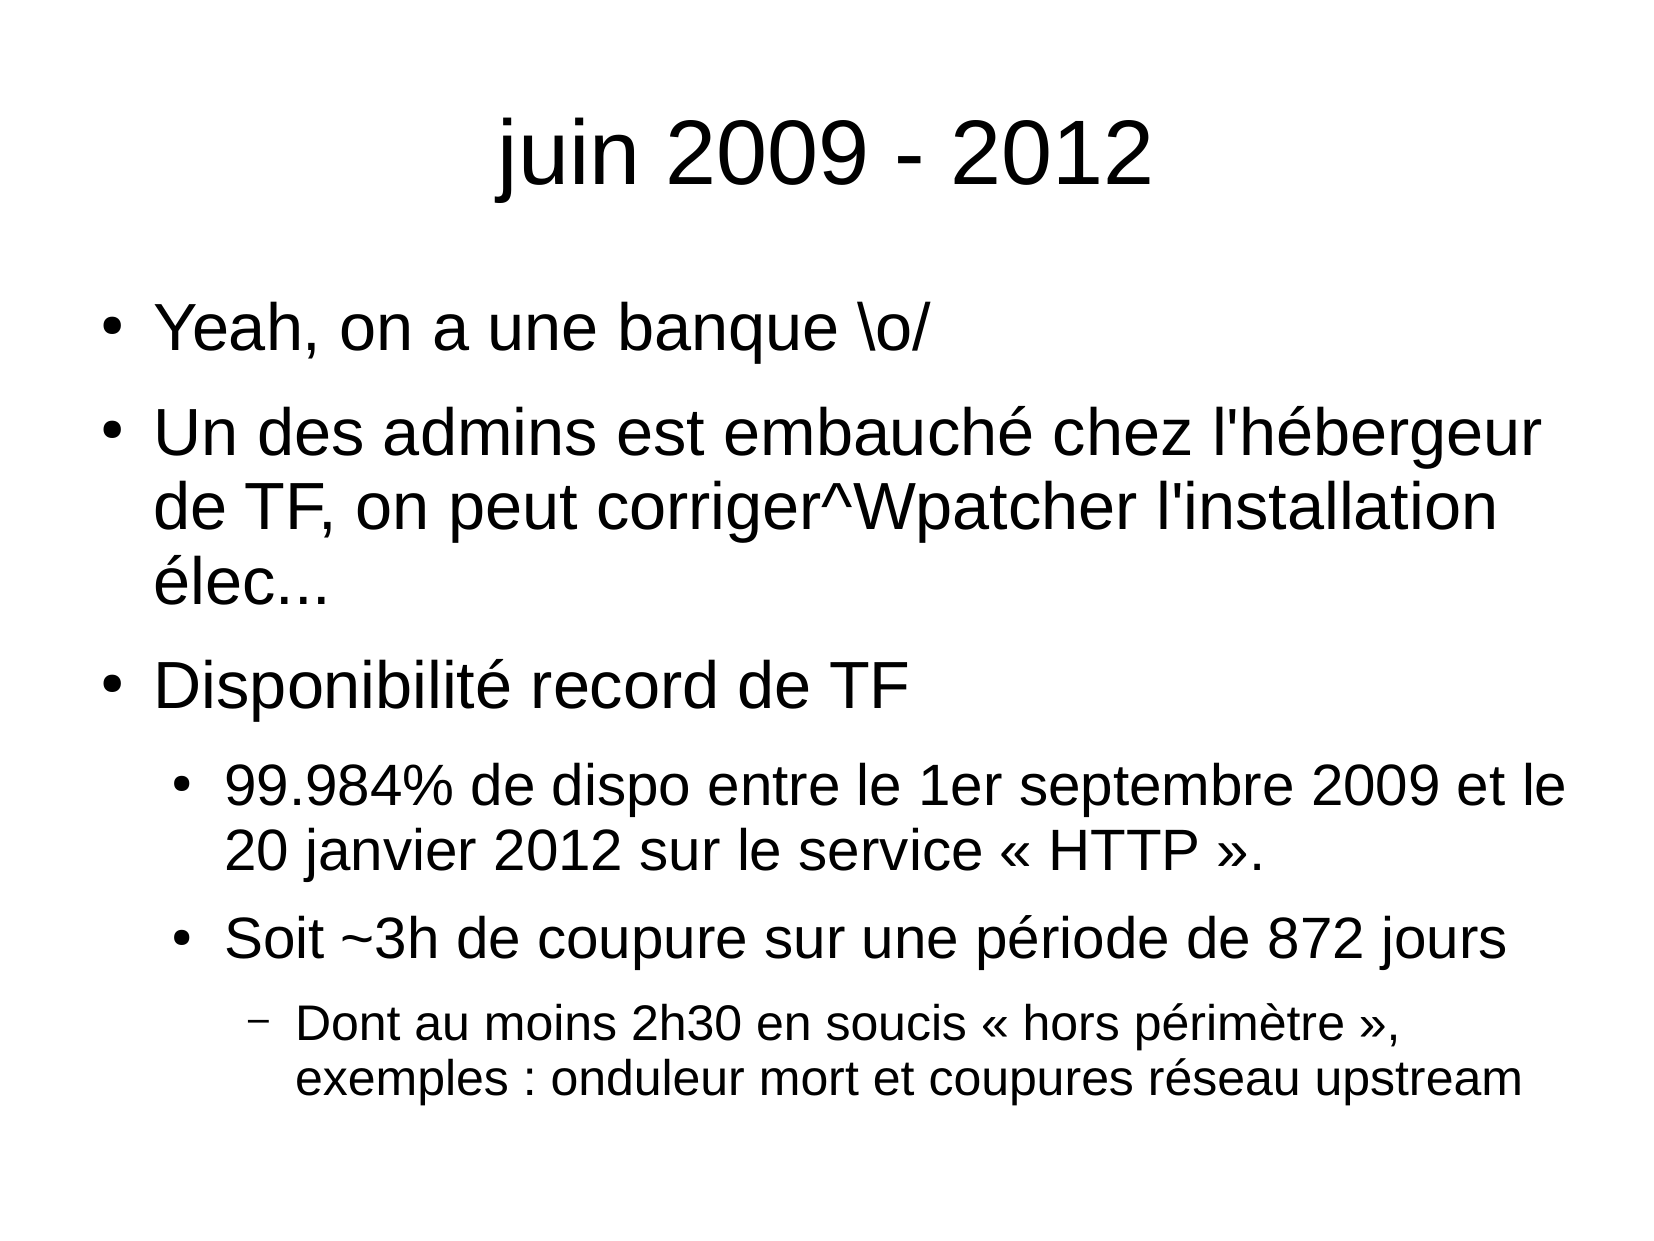

# juin 2009 - 2012
Yeah, on a une banque \o/
Un des admins est embauché chez l'hébergeur de TF, on peut corriger^Wpatcher l'installation élec...
Disponibilité record de TF
99.984% de dispo entre le 1er septembre 2009 et le 20 janvier 2012 sur le service « HTTP ».
Soit ~3h de coupure sur une période de 872 jours
Dont au moins 2h30 en soucis « hors périmètre », exemples : onduleur mort et coupures réseau upstream